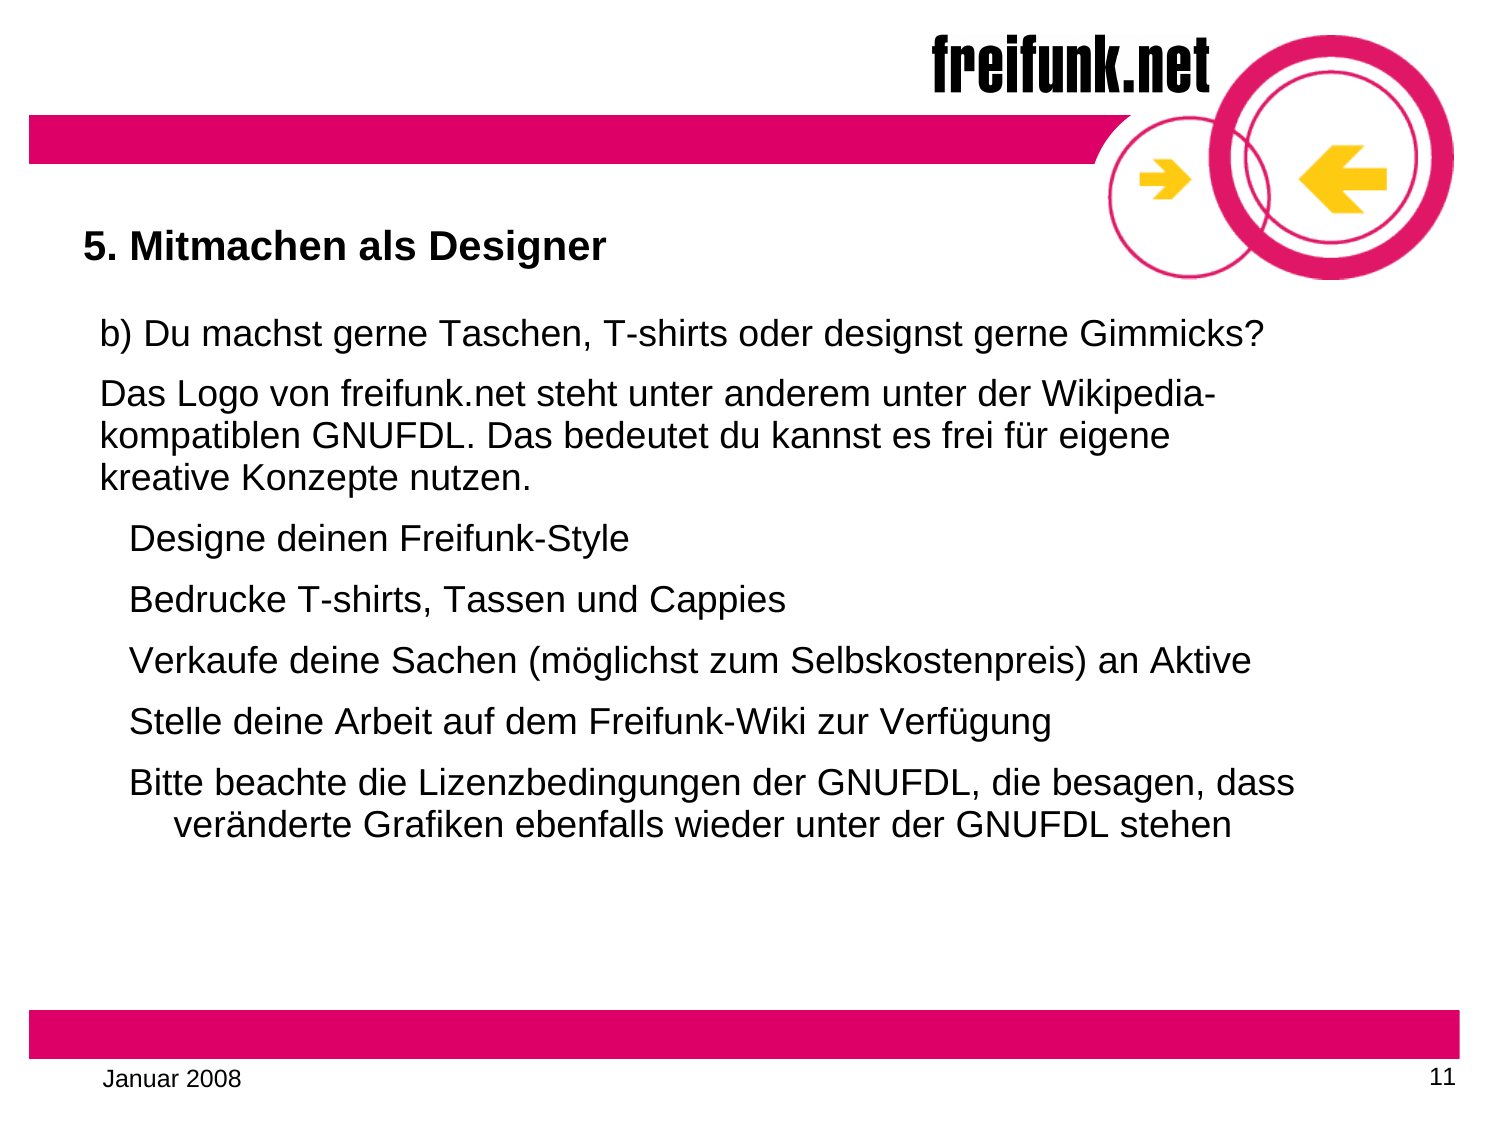

5. Mitmachen als Designer
b) Du machst gerne Taschen, T-shirts oder designst gerne Gimmicks?
Das Logo von freifunk.net steht unter anderem unter der Wikipedia-kompatiblen GNUFDL. Das bedeutet du kannst es frei für eigene kreative Konzepte nutzen.
Designe deinen Freifunk-Style
Bedrucke T-shirts, Tassen und Cappies
Verkaufe deine Sachen (möglichst zum Selbskostenpreis) an Aktive
Stelle deine Arbeit auf dem Freifunk-Wiki zur Verfügung
Bitte beachte die Lizenzbedingungen der GNUFDL, die besagen, dass veränderte Grafiken ebenfalls wieder unter der GNUFDL stehen
11
Januar 2008